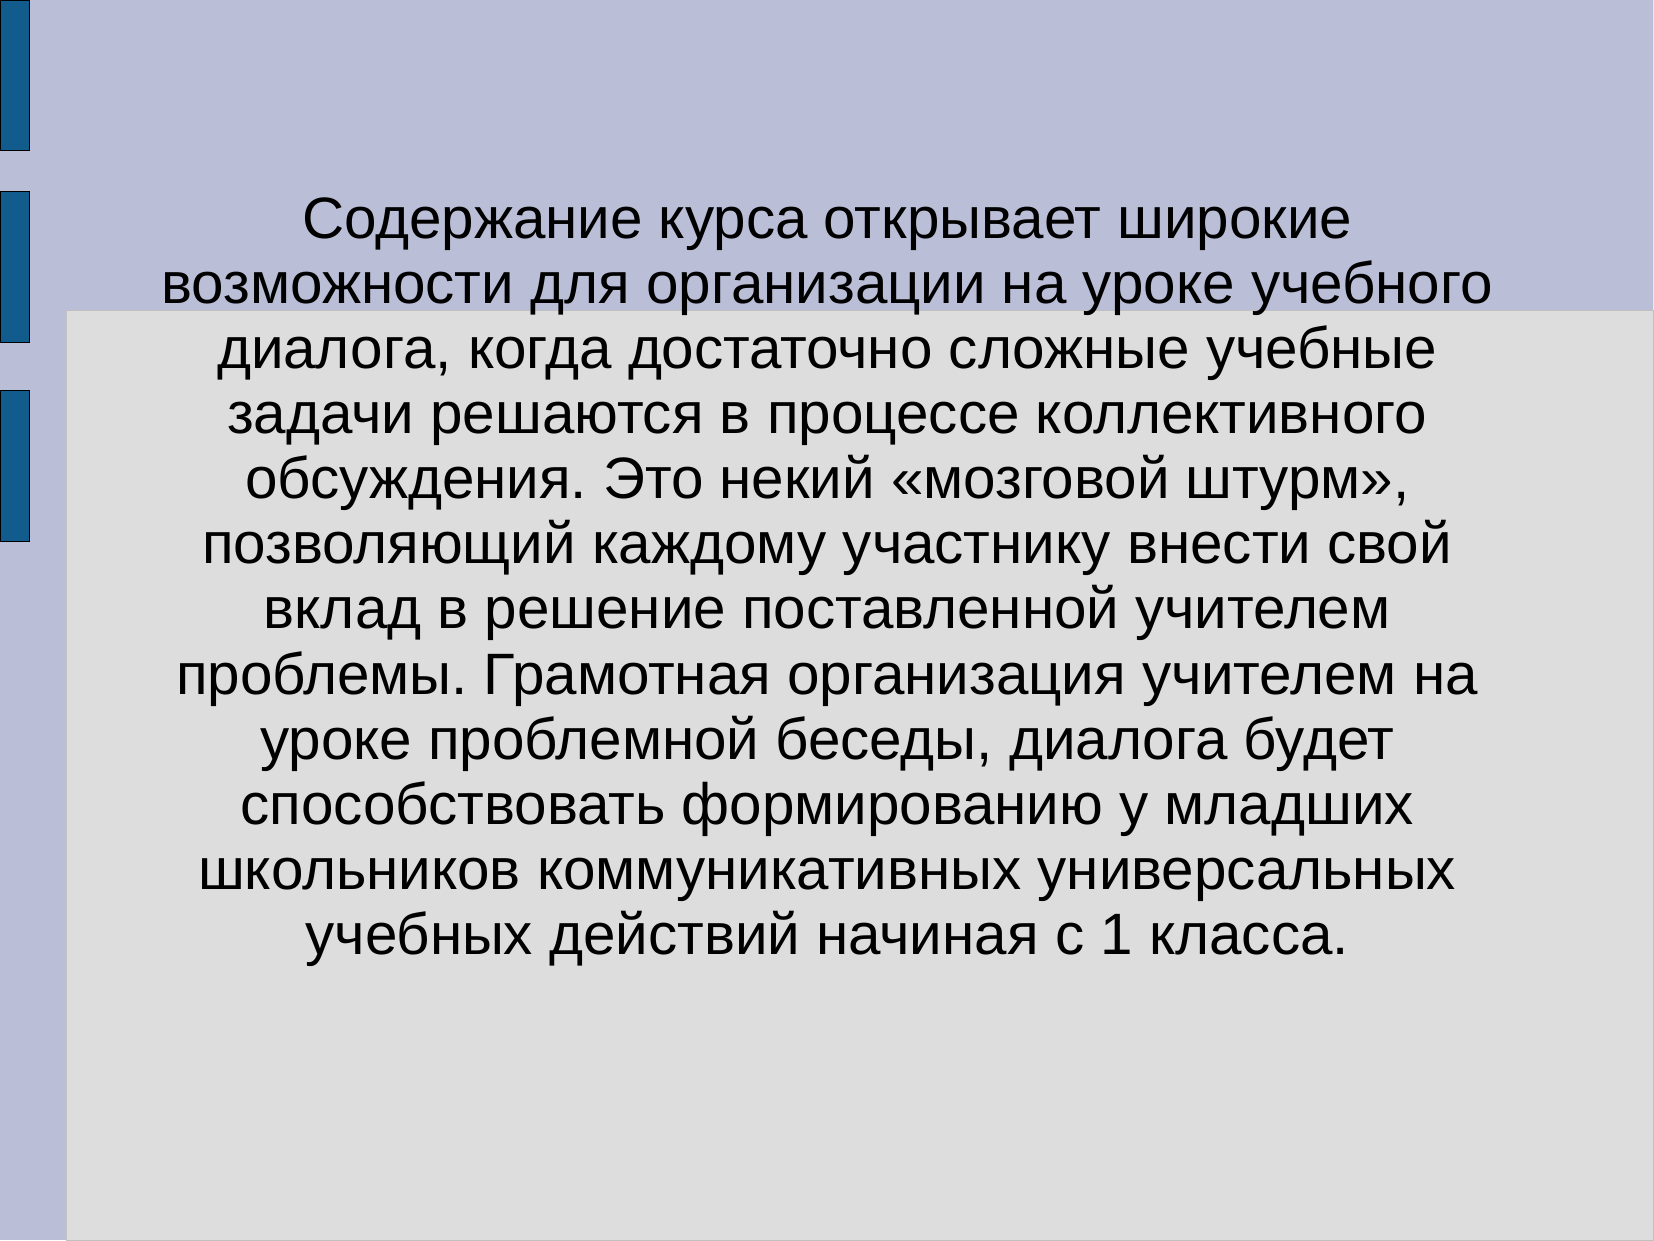

# Содержание курса открывает широкие возможности для организации на уроке учебного диалога, когда достаточно сложные учебные задачи решаются в процессе коллективного обсуждения. Это некий «мозговой штурм», позволяющий каждому участнику внести свой вклад в решение поставленной учителем проблемы. Грамотная организация учителем на уроке проблемной беседы, диалога будет способствовать формированию у младших школьников коммуникативных универсальных учебных действий начиная с 1 класса.